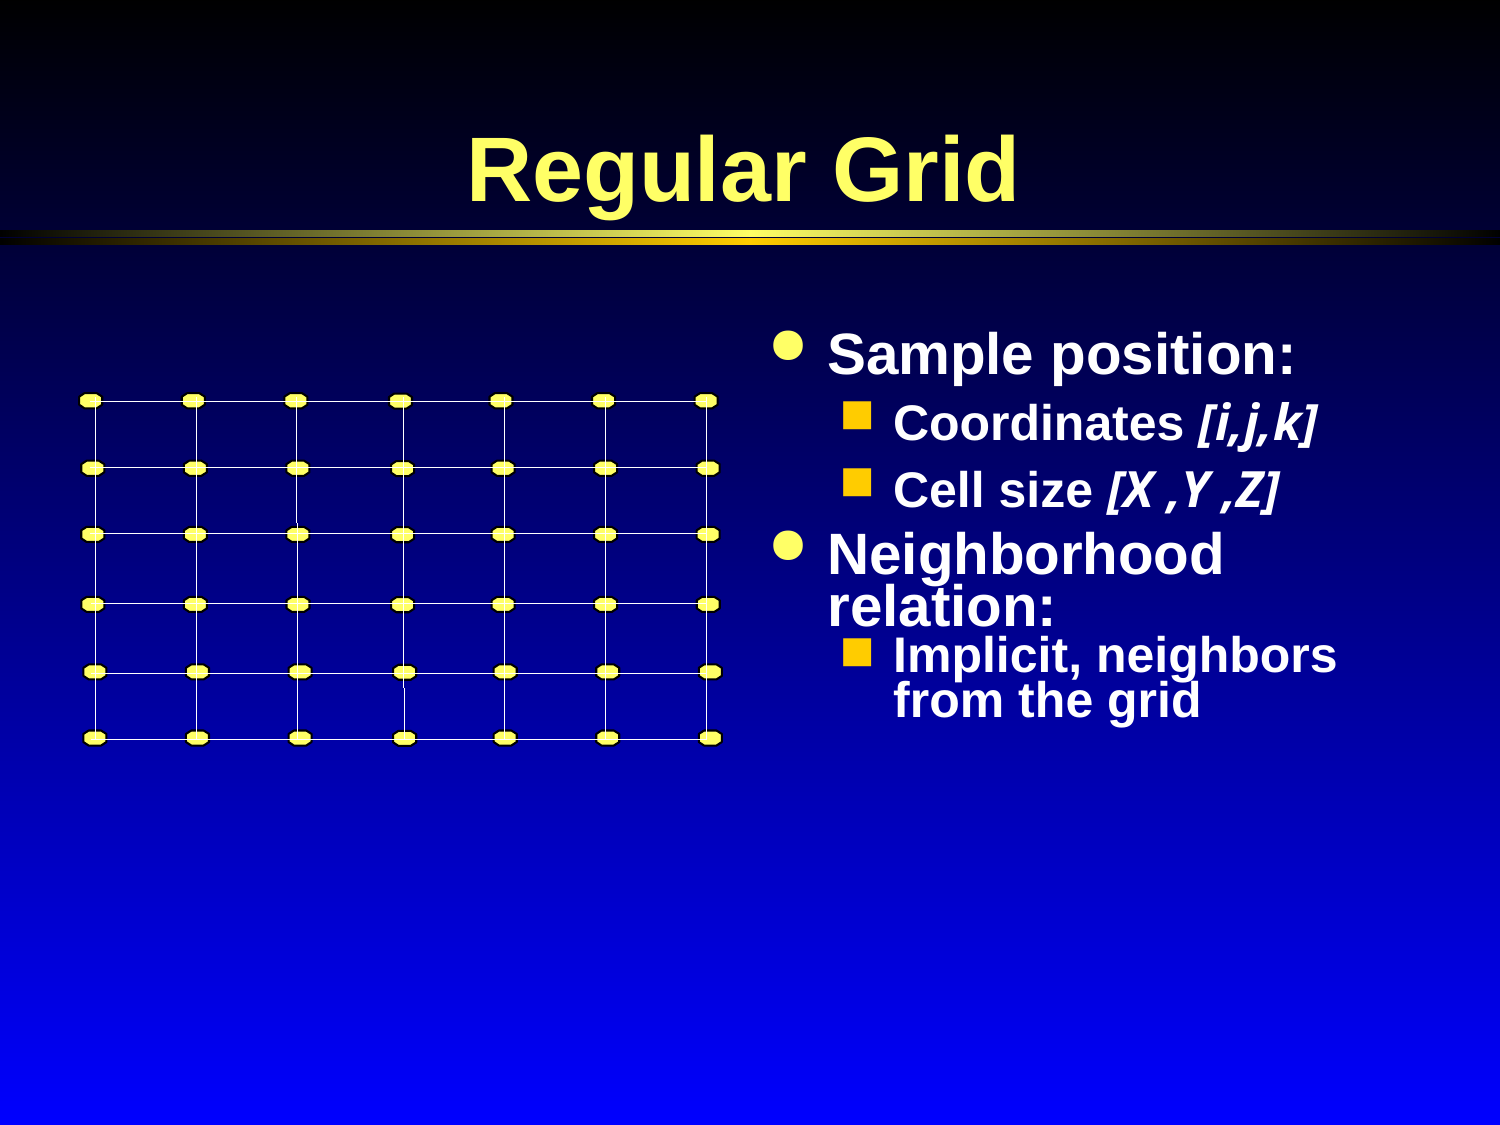

# Regular Grid
Sample position:
Coordinates [i,j,k]
Cell size [X ,Y ,Z]
Neighborhood relation:
Implicit, neighbors from the grid